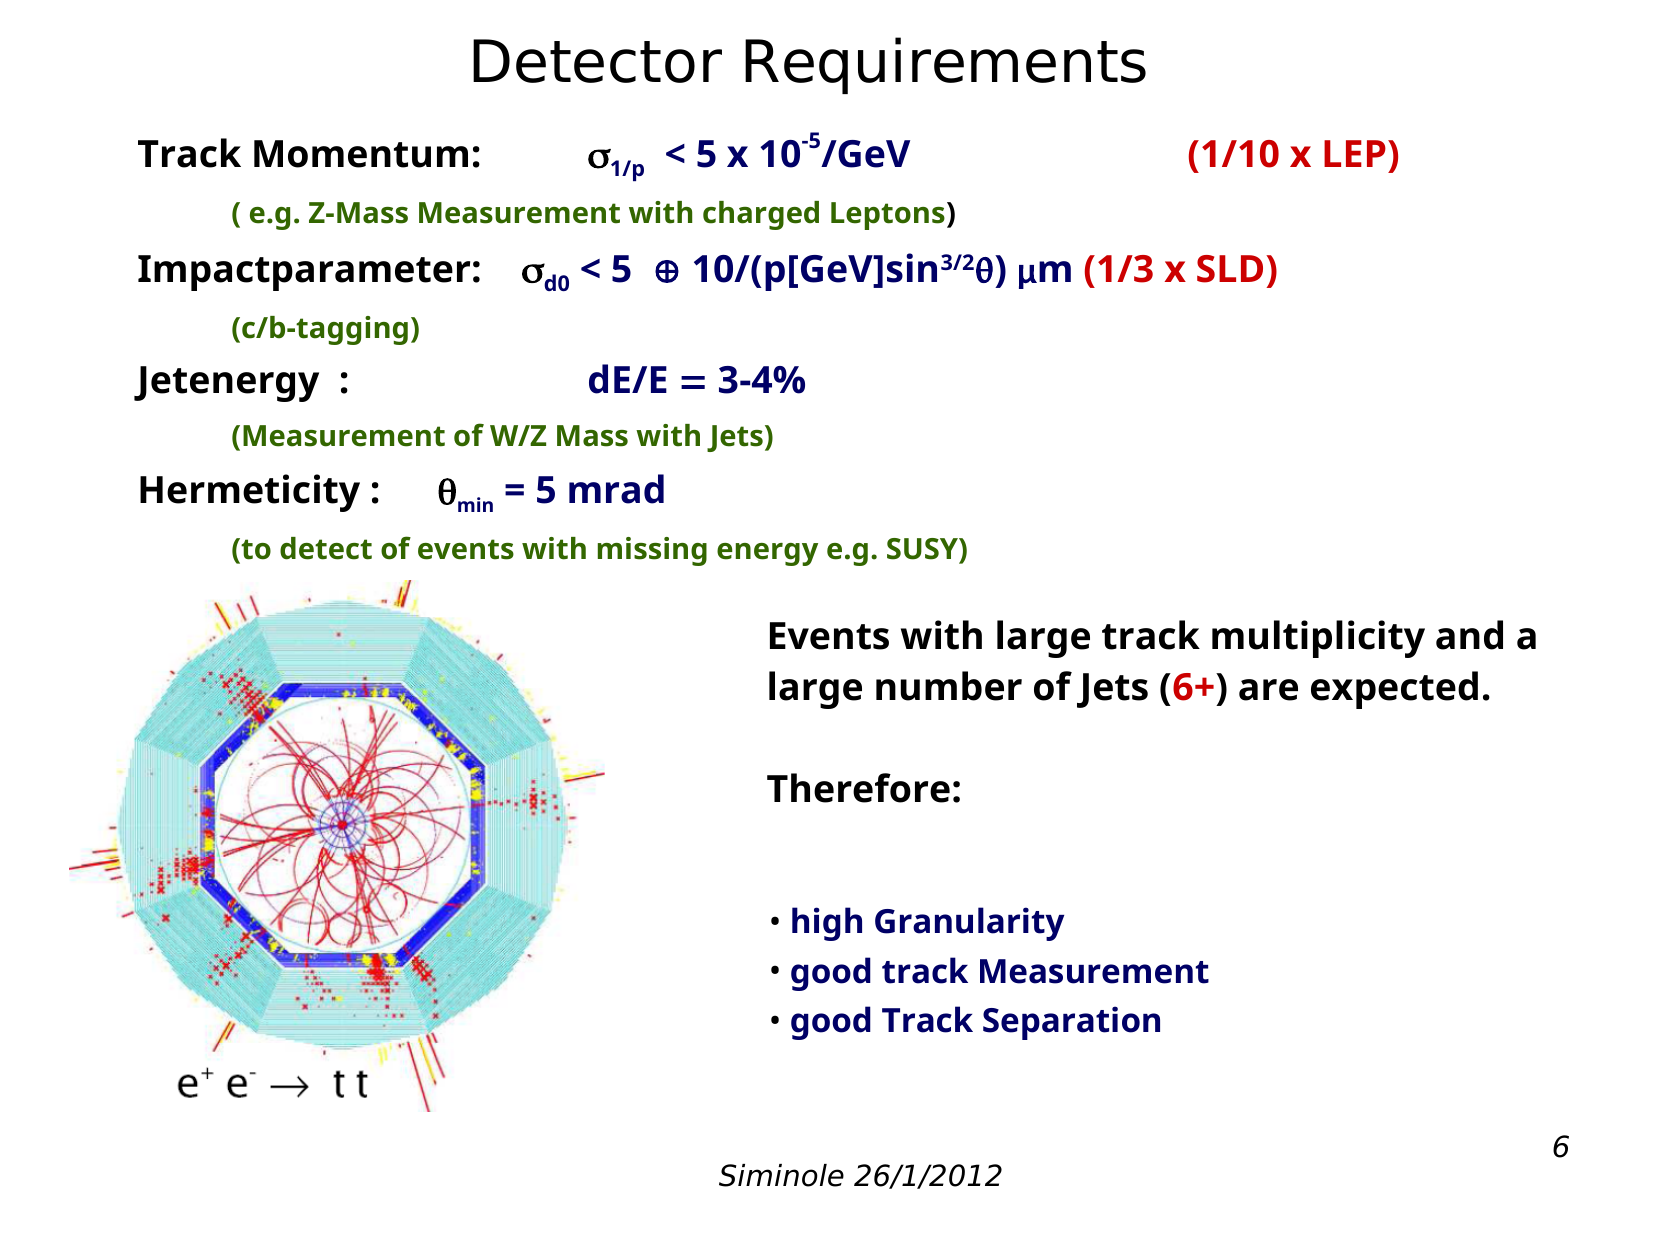

# Detector Requirements
Track Momentum: 	σ1/p < 5 x 10-5/GeV 	(1/10 x LEP)
 	( e.g. Z-Mass Measurement with charged Leptons)
Impactparameter: σd0 < 5 ⊕ 10/(p[GeV]sin3/2) m (1/3 x SLD)
 	(c/b-tagging)
Jetenergy : 	dE/E = 3-4%
 	(Measurement of W/Z Mass with Jets)
Hermeticity : 	θmin = 5 mrad
 		(to detect of events with missing energy e.g. SUSY)
Events with large track multiplicity and a large number of Jets (6+) are expected.
Therefore:
 high Granularity
 good track Measurement
 good Track Separation
Comite d'evaluation
6